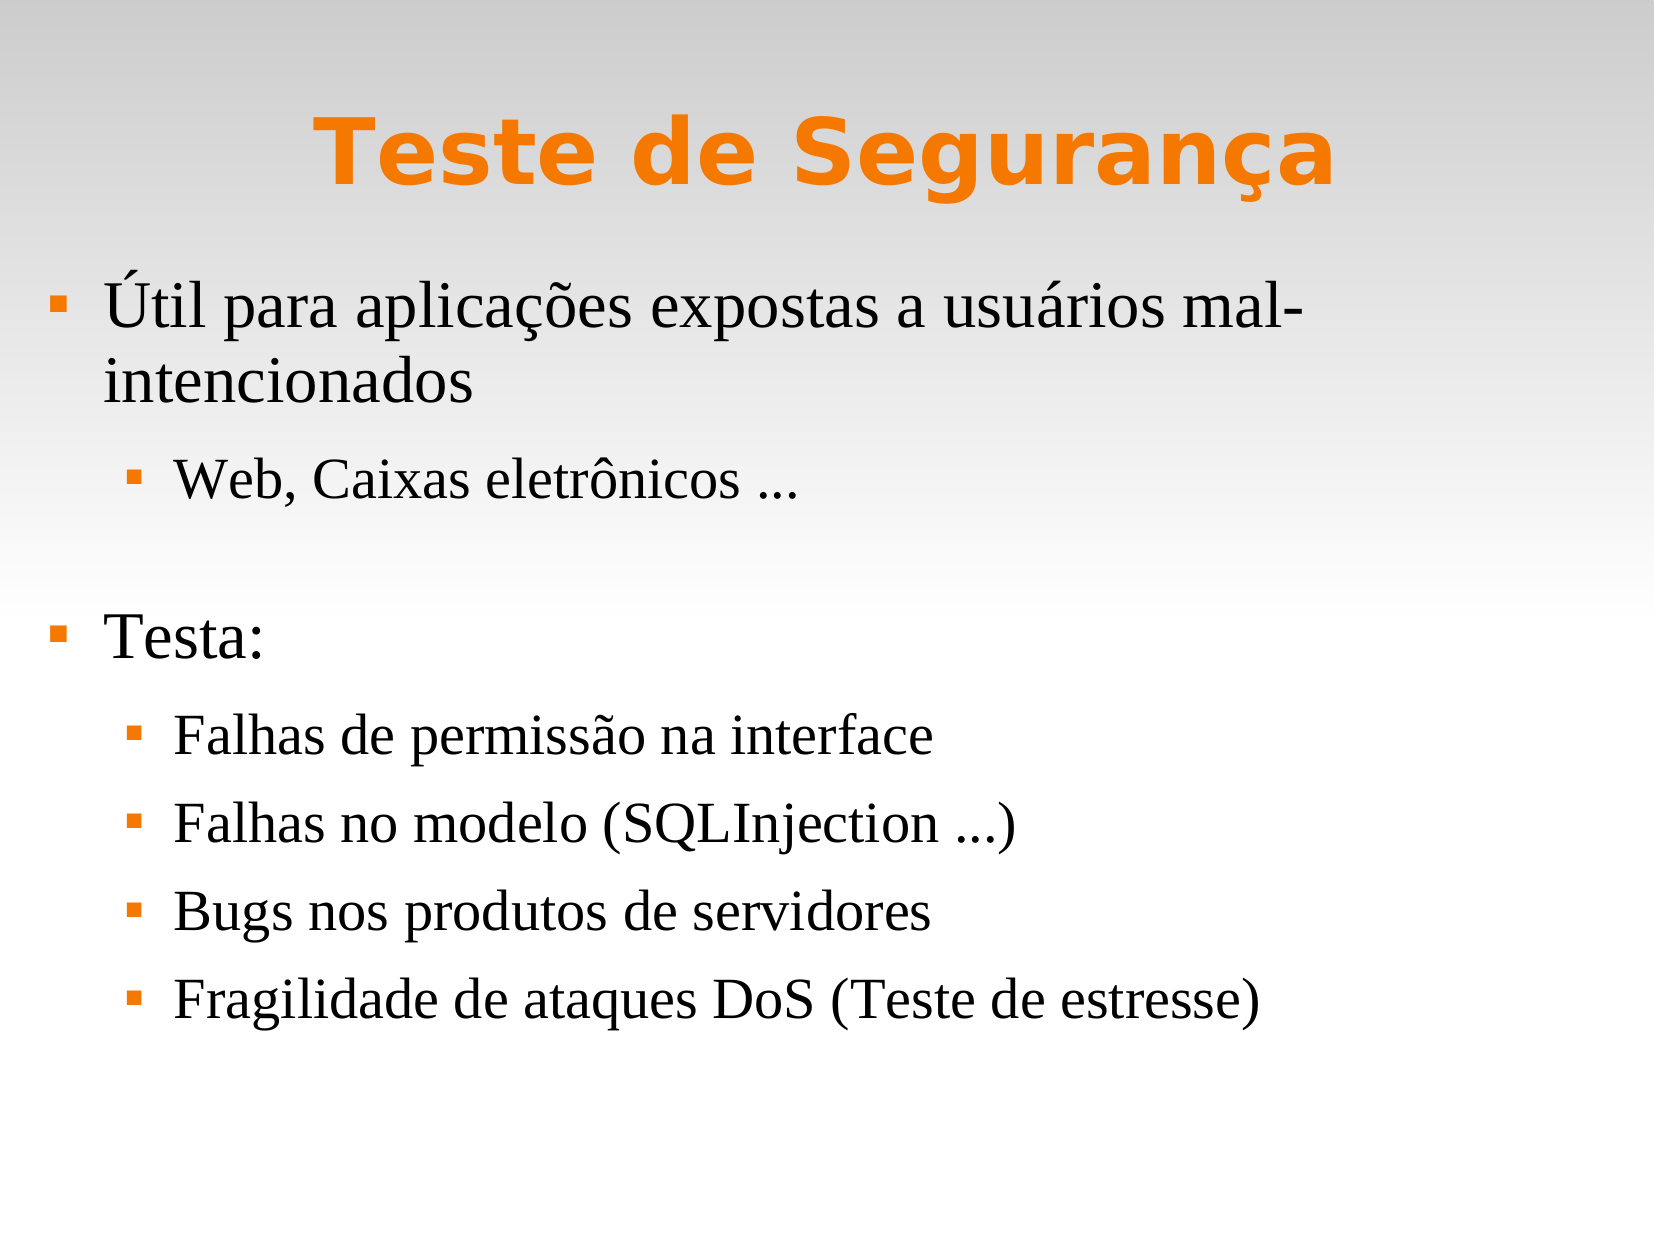

# Teste de Segurança
Útil para aplicações expostas a usuários mal-intencionados
Web, Caixas eletrônicos ...
Testa:
Falhas de permissão na interface
Falhas no modelo (SQLInjection ...)
Bugs nos produtos de servidores
Fragilidade de ataques DoS (Teste de estresse)